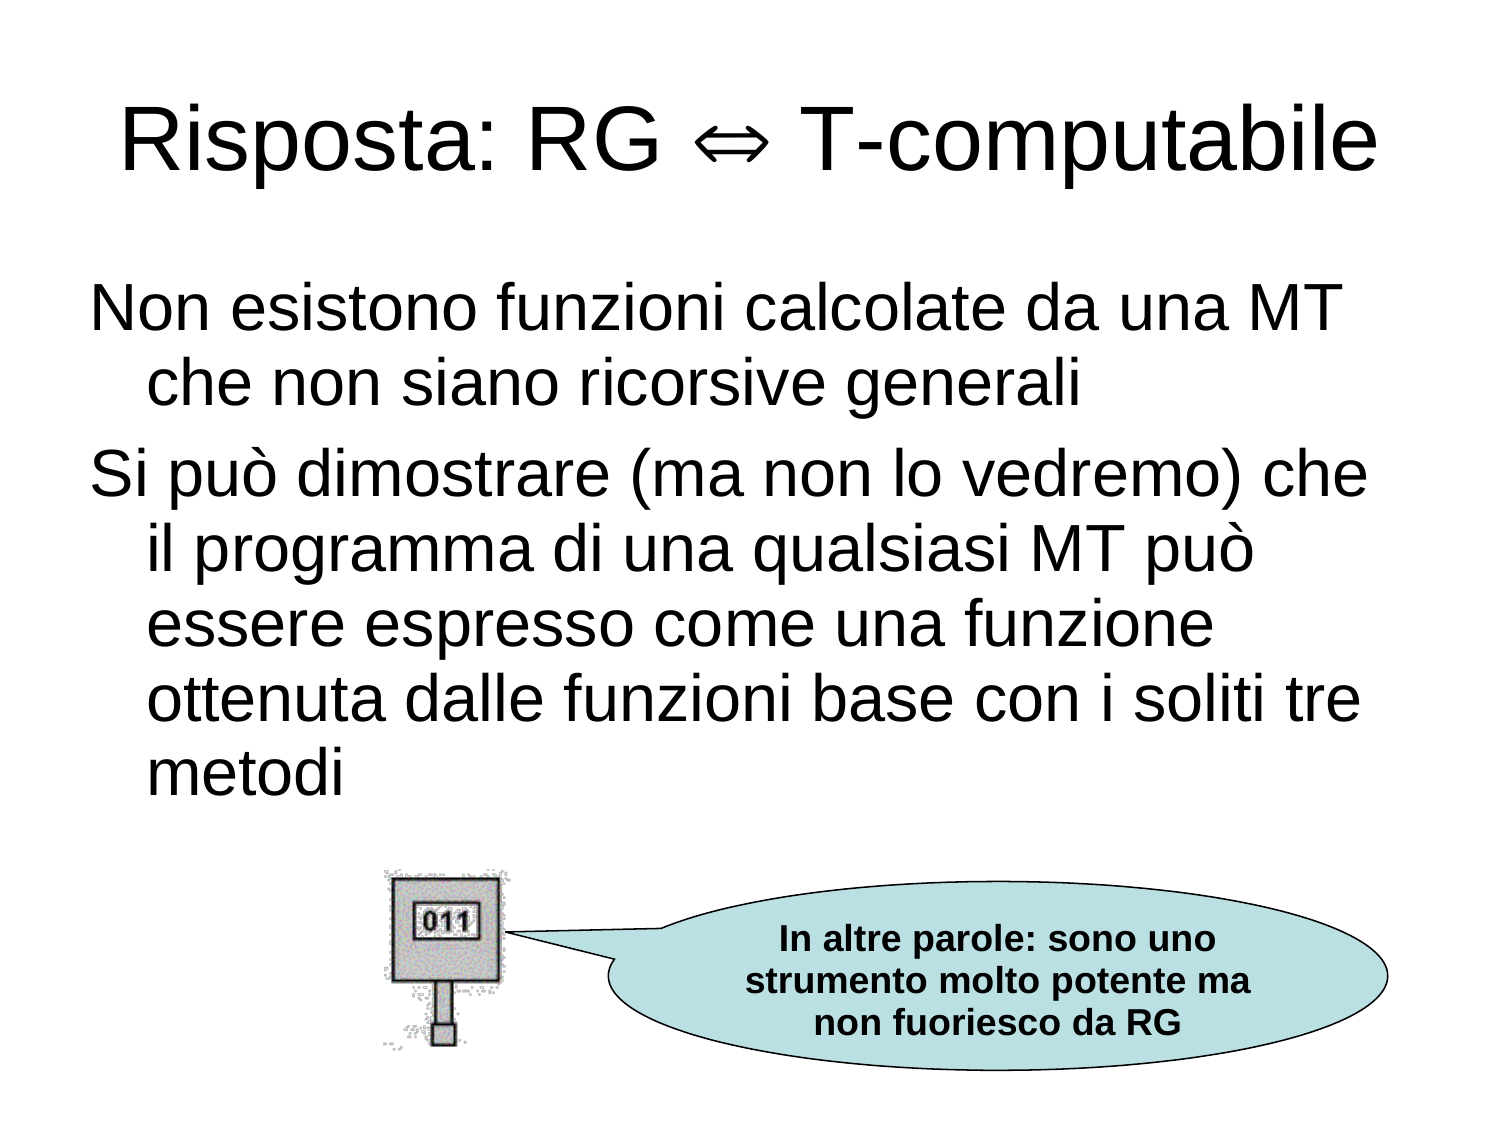

# Risposta: RG  T-computabile
Non esistono funzioni calcolate da una MT che non siano ricorsive generali
Si può dimostrare (ma non lo vedremo) che il programma di una qualsiasi MT può essere espresso come una funzione ottenuta dalle funzioni base con i soliti tre metodi
In altre parole: sono uno strumento molto potente ma non fuoriesco da RG